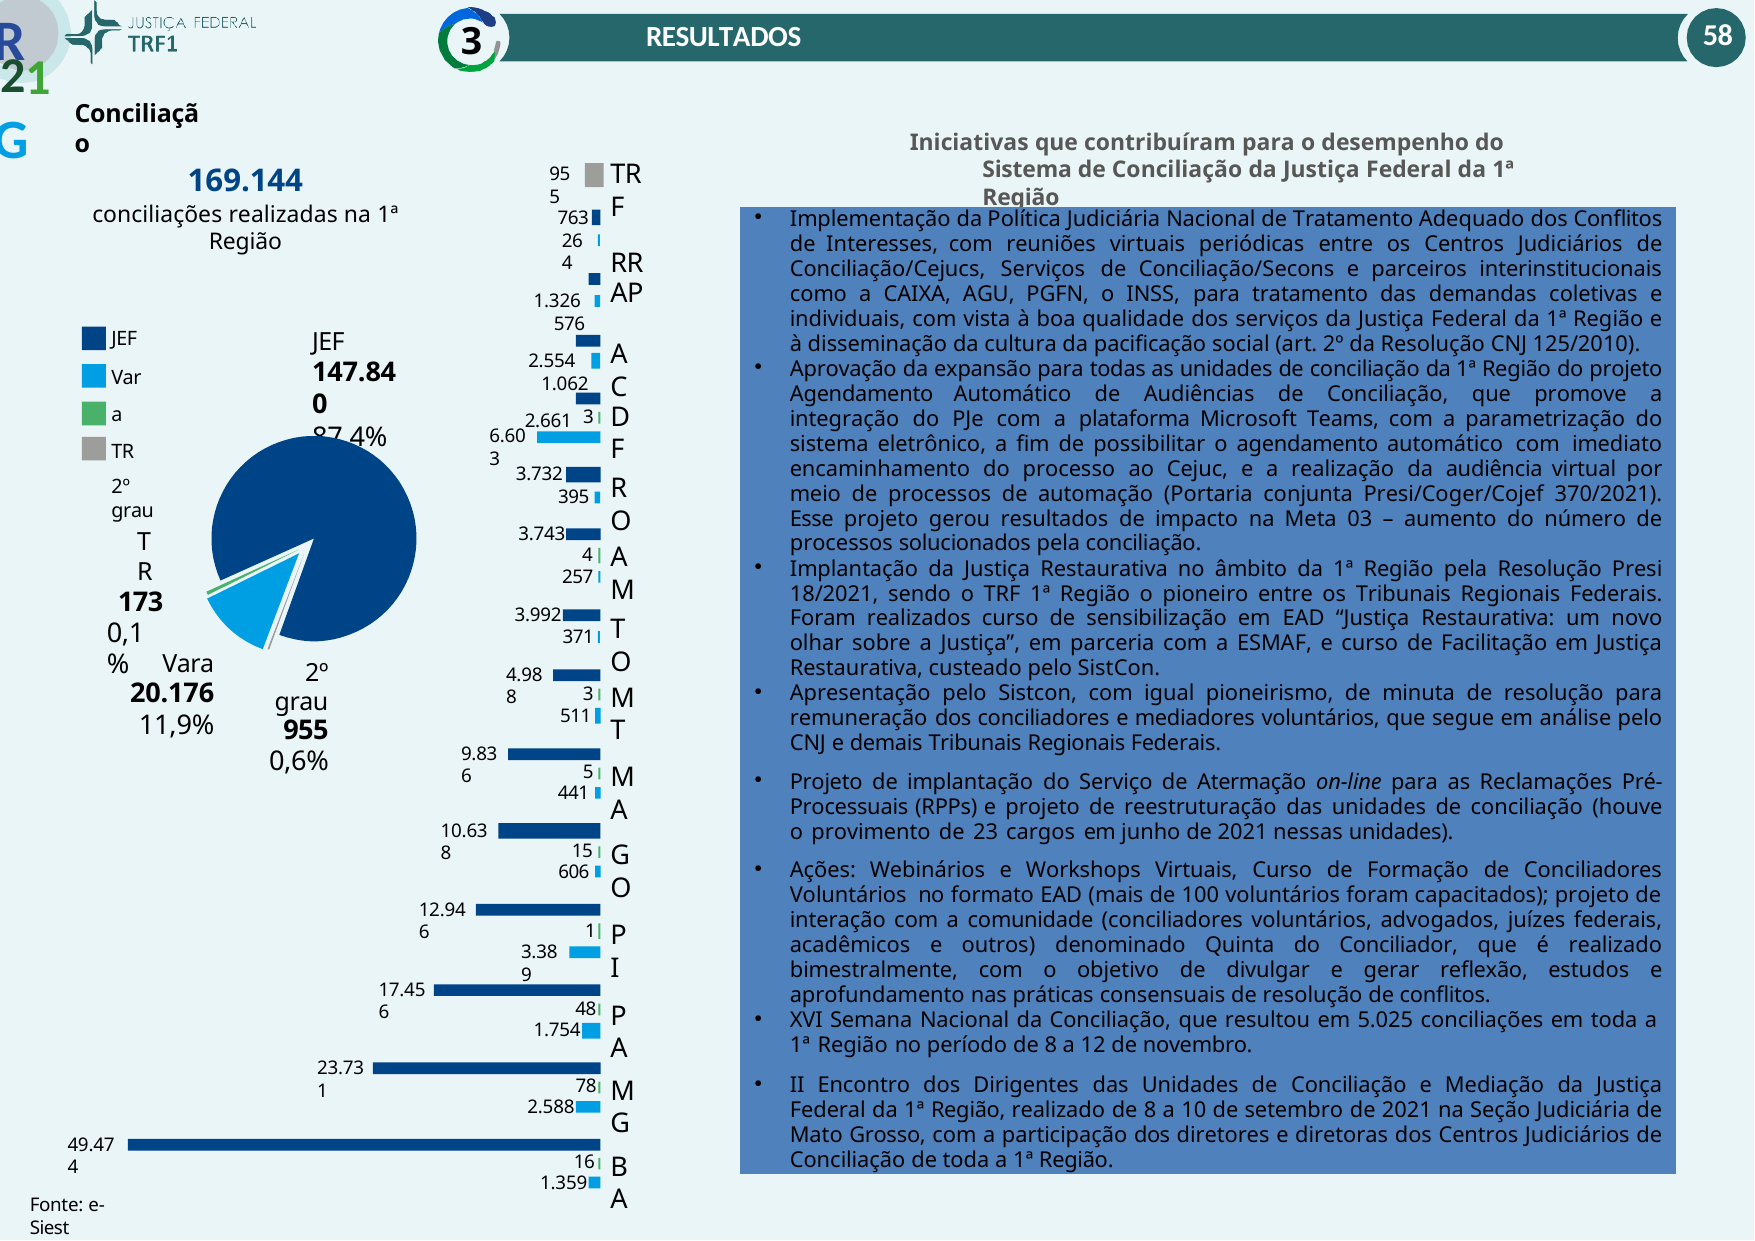

RG
58
3
21
RESULTADOS
Conciliação
Iniciativas que contribuíram para o desempenho do Sistema de Conciliação da Justiça Federal da 1ª Região
TRF
RR
169.144
conciliações realizadas na 1ª Região
955
763
264
1.326
576
2.554
1.062
2.661
| Implementação da Política Judiciária Nacional de Tratamento Adequado dos Conflitos de Interesses, com reuniões virtuais periódicas entre os Centros Judiciários de Conciliação/Cejucs, Serviços de Conciliação/Secons e parceiros interinstitucionais como a CAIXA, AGU, PGFN, o INSS, para tratamento das demandas coletivas e individuais, com vista à boa qualidade dos serviços da Justiça Federal da 1ª Região e à disseminação da cultura da pacificação social (art. 2º da Resolução CNJ 125/2010). |
| --- |
| Aprovação da expansão para todas as unidades de conciliação da 1ª Região do projeto Agendamento Automático de Audiências de Conciliação, que promove a integração do PJe com a plataforma Microsoft Teams, com a parametrização do sistema eletrônico, a fim de possibilitar o agendamento automático com imediato encaminhamento do processo ao Cejuc, e a realização da audiência virtual por meio de processos de automação (Portaria conjunta Presi/Coger/Cojef 370/2021). Esse projeto gerou resultados de impacto na Meta 03 – aumento do número de processos solucionados pela conciliação. |
| Implantação da Justiça Restaurativa no âmbito da 1ª Região pela Resolução Presi 18/2021, sendo o TRF 1ª Região o pioneiro entre os Tribunais Regionais Federais. Foram realizados curso de sensibilização em EAD “Justiça Restaurativa: um novo olhar sobre a Justiça”, em parceria com a ESMAF, e curso de Facilitação em Justiça Restaurativa, custeado pelo SistCon. |
| Apresentação pelo Sistcon, com igual pioneirismo, de minuta de resolução para remuneração dos conciliadores e mediadores voluntários, que segue em análise pelo CNJ e demais Tribunais Regionais Federais. |
| Projeto de implantação do Serviço de Atermação on-line para as Reclamações Pré-Processuais (RPPs) e projeto de reestruturação das unidades de conciliação (houve o provimento de 23 cargos em junho de 2021 nessas unidades). |
| Ações: Webinários e Workshops Virtuais, Curso de Formação de Conciliadores Voluntários no formato EAD (mais de 100 voluntários foram capacitados); projeto de interação com a comunidade (conciliadores voluntários, advogados, juízes federais, acadêmicos e outros) denominado Quinta do Conciliador, que é realizado bimestralmente, com o objetivo de divulgar e gerar reflexão, estudos e aprofundamento nas práticas consensuais de resolução de conflitos. |
| XVI Semana Nacional da Conciliação, que resultou em 5.025 conciliações em toda a 1ª Região no período de 8 a 12 de novembro. |
| II Encontro dos Dirigentes das Unidades de Conciliação e Mediação da Justiça Federal da 1ª Região, realizado de 8 a 10 de setembro de 2021 na Seção Judiciária de Mato Grosso, com a participação dos diretores e diretoras dos Centros Judiciários de Conciliação de toda a 1ª Região. |
AP
JEF
Vara TR
2º grau
JEF
147.840
87.4%
AC
DF
3
6.603
3.732
395
3.743
4
257
3.992
371
RO
TR
173
0,1%
AM
TO
Vara
20.176
11,9%
2º grau
955
0,6%
4.988
MT
3
511
9.836
MA
5
441
10.638
GO
15
606
12.946
PI
1
3.389
17.456
48
1.754
PA
23.731
MG
78
2.588
49.474
BA
16
1.359
Fonte: e-Siest